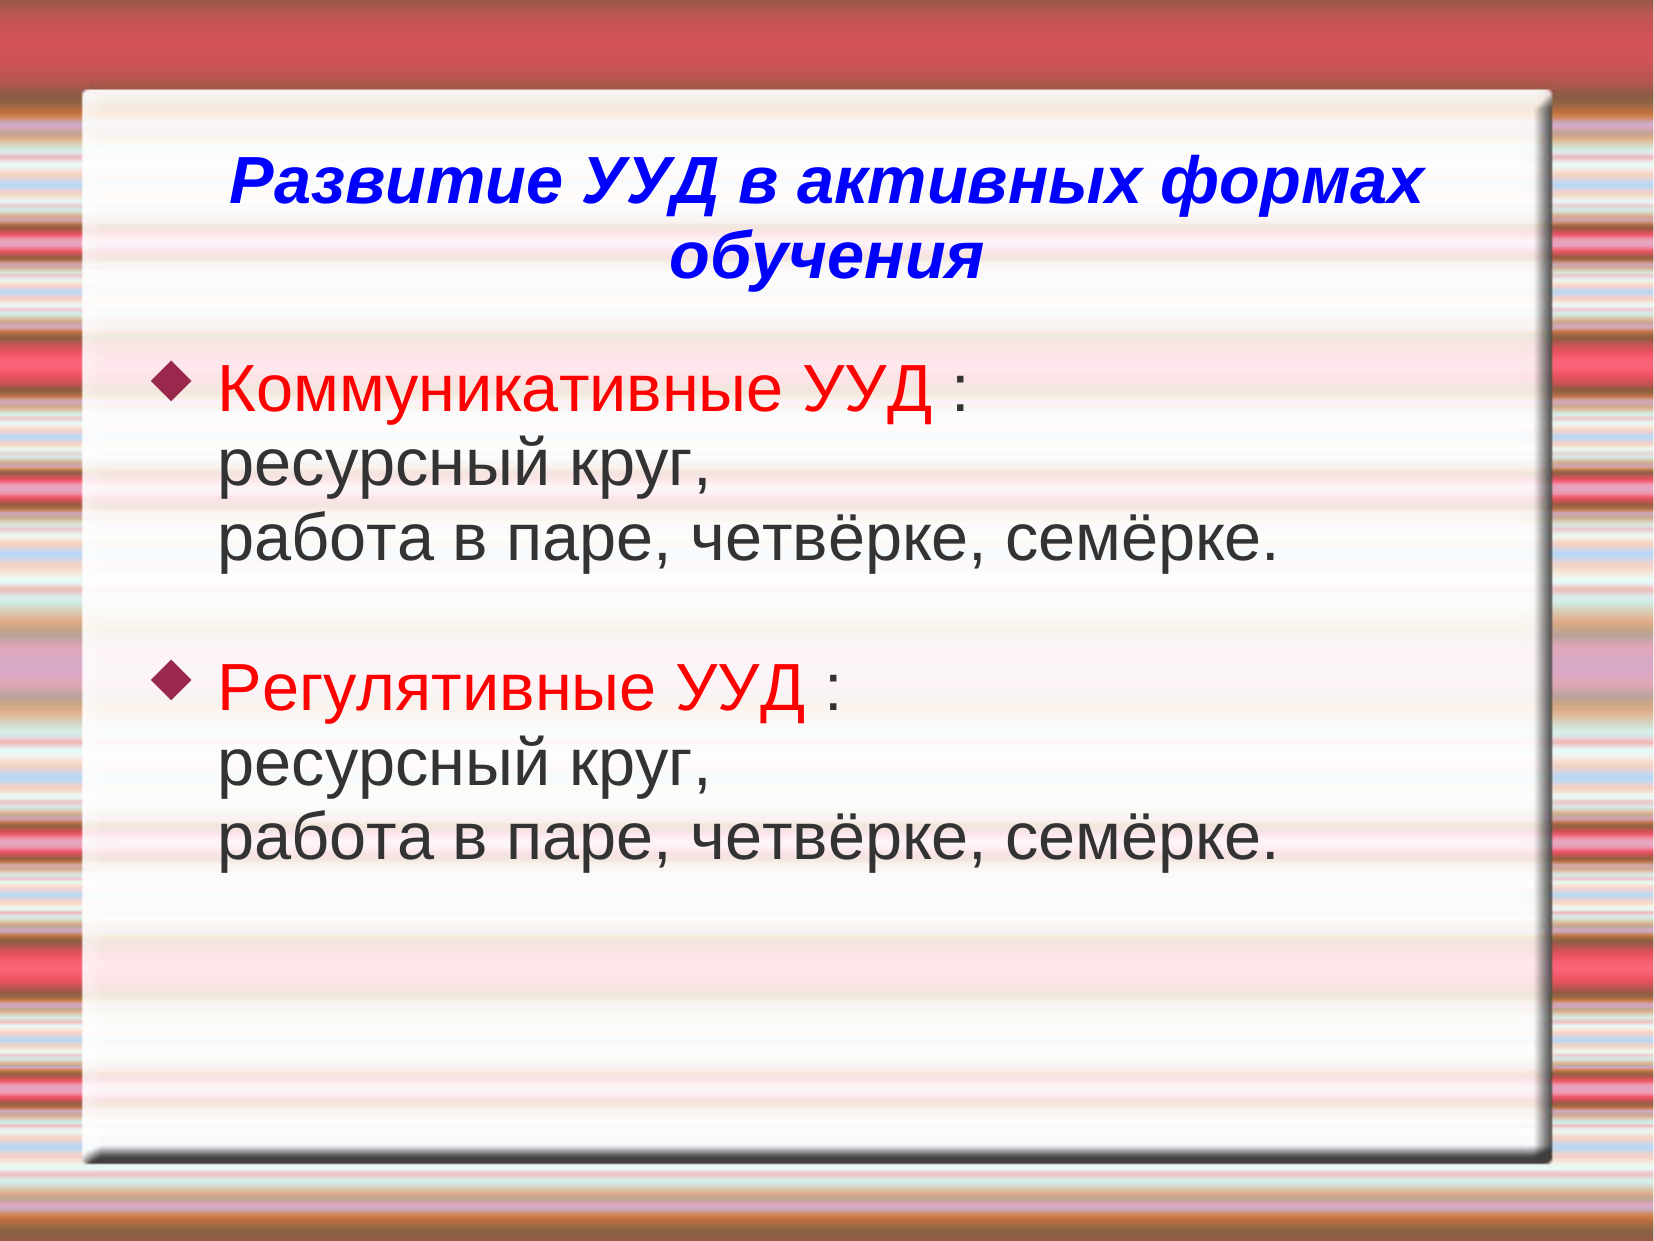

# Развитие УУД в активных формах обучения
Коммуникативные УУД :
ресурсный круг,
работа в паре, четвёрке, семёрке.
Регулятивные УУД :
ресурсный круг,
работа в паре, четвёрке, семёрке.